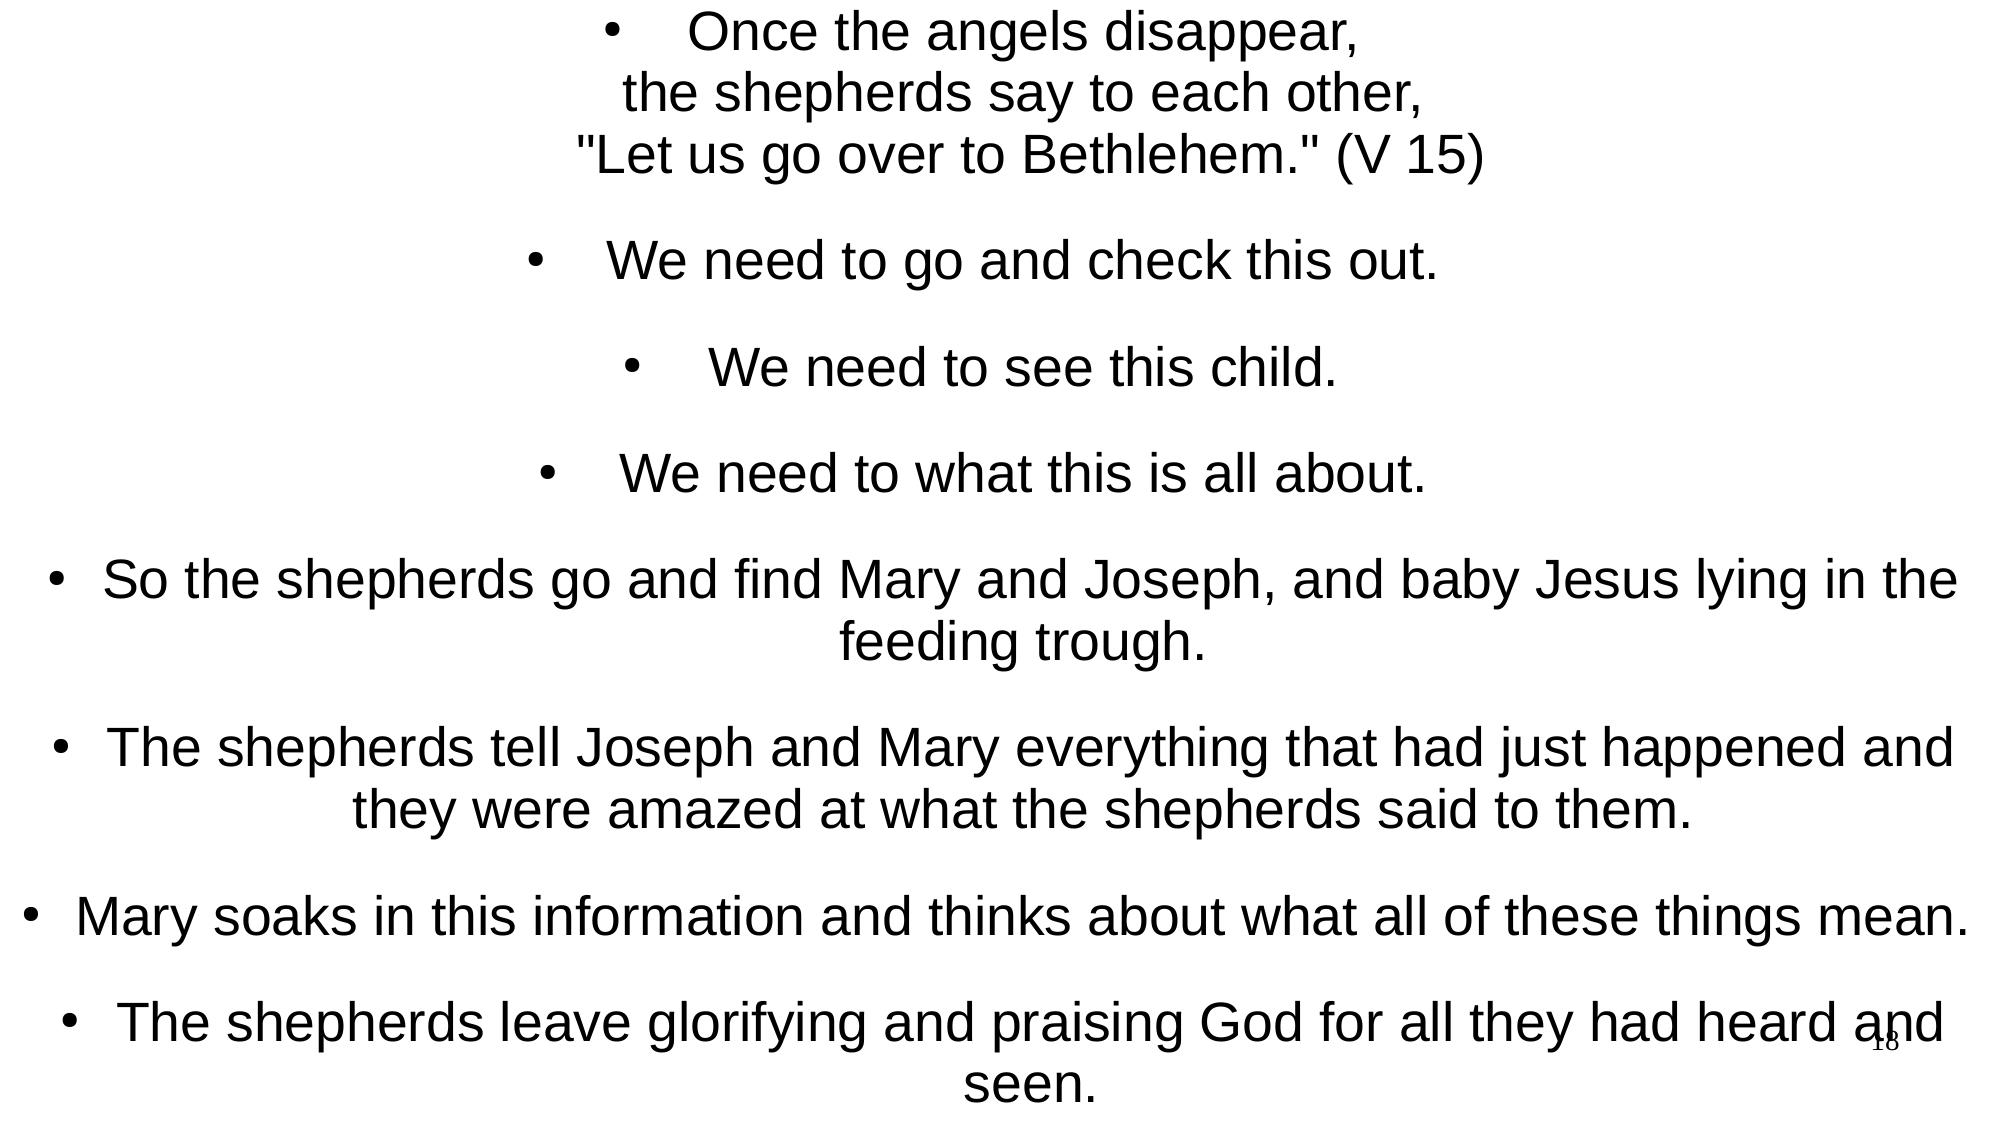

# Once the angels disappear, the shepherds say to each other, "Let us go over to Bethlehem." (V 15)
We need to go and check this out.
We need to see this child.
We need to what this is all about.
So the shepherds go and find Mary and Joseph, and baby Jesus lying in the feeding trough.
The shepherds tell Joseph and Mary everything that had just happened and they were amazed at what the shepherds said to them.
Mary soaks in this information and thinks about what all of these things mean.
The shepherds leave glorifying and praising God for all they had heard and seen.
18